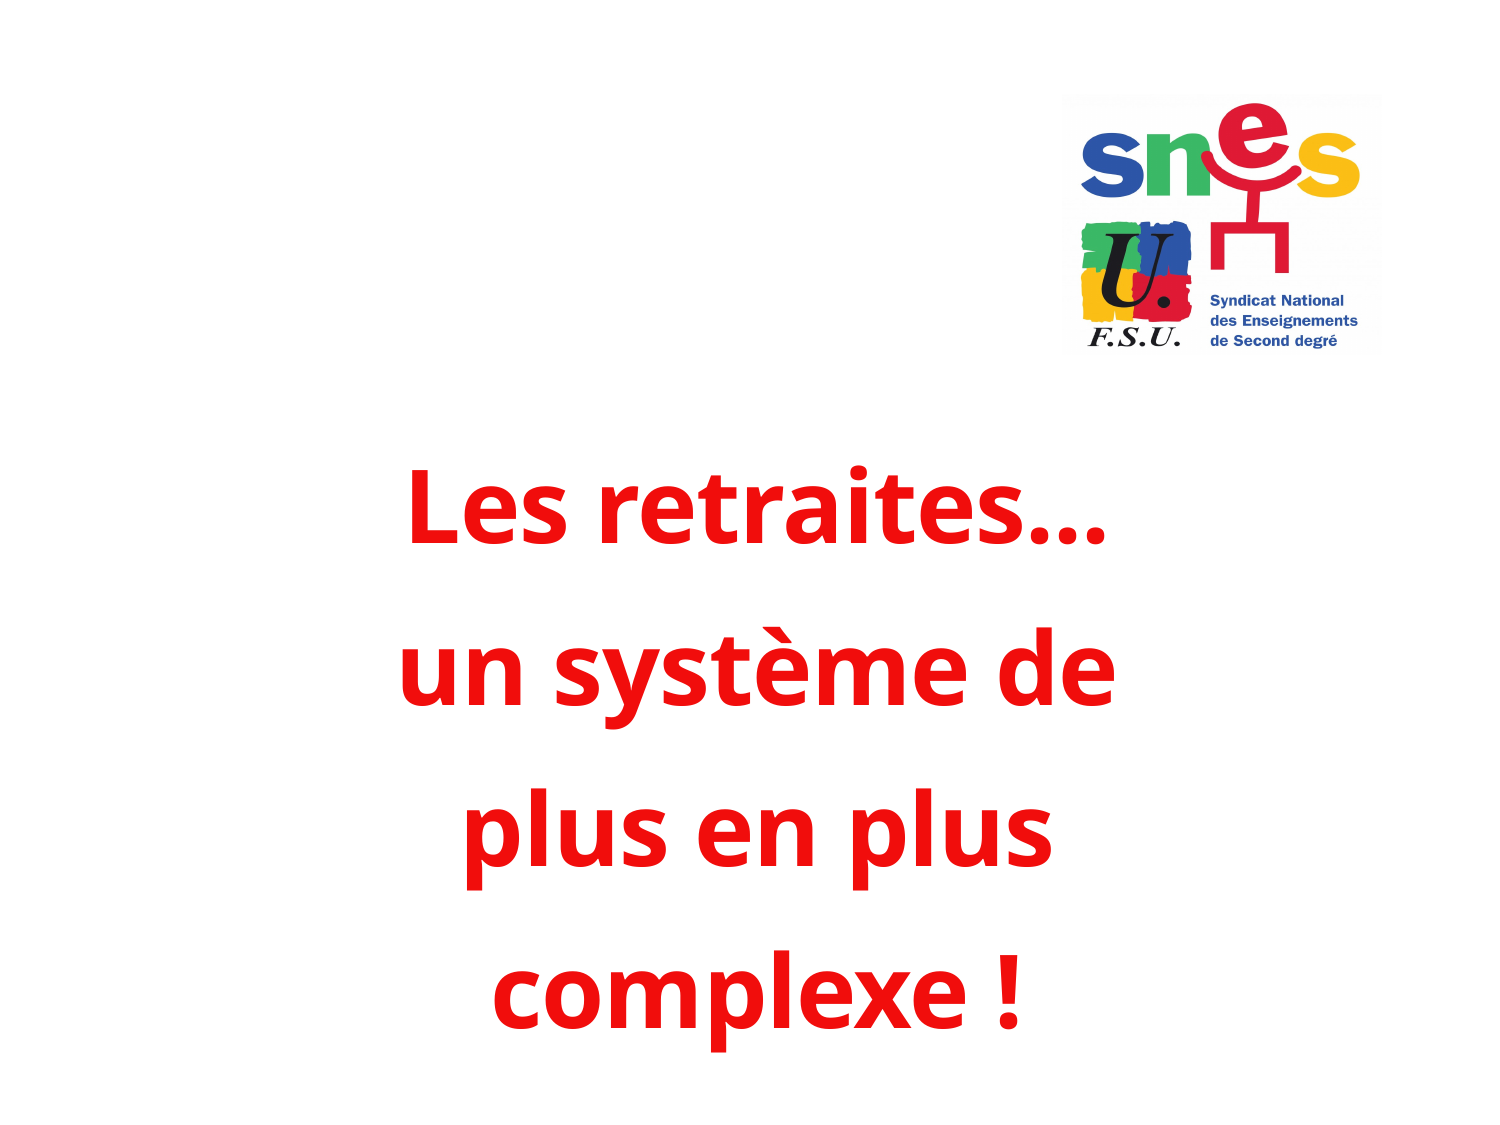

Les retraites...
un système de plus en plus complexe !